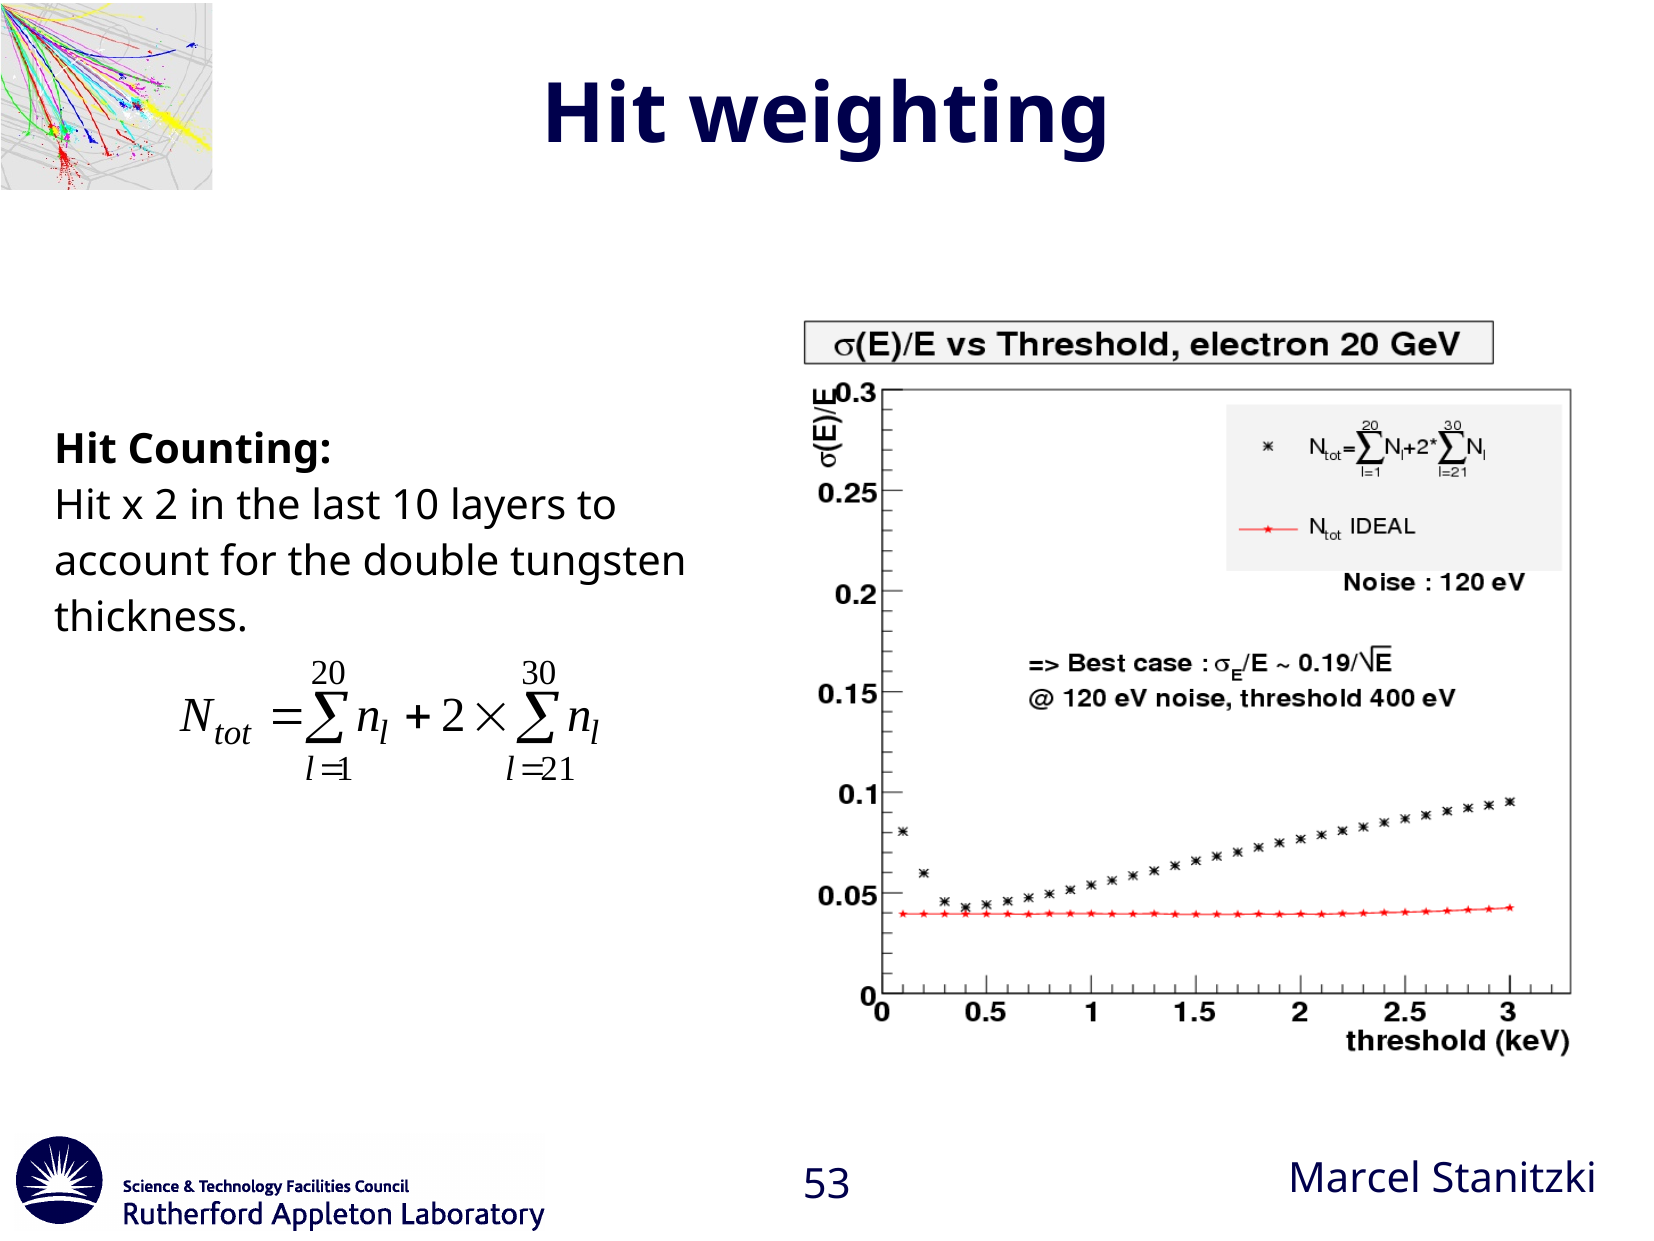

# Hit weighting
Hit Counting:
Hit x 2 in the last 10 layers to
account for the double tungsten
thickness.